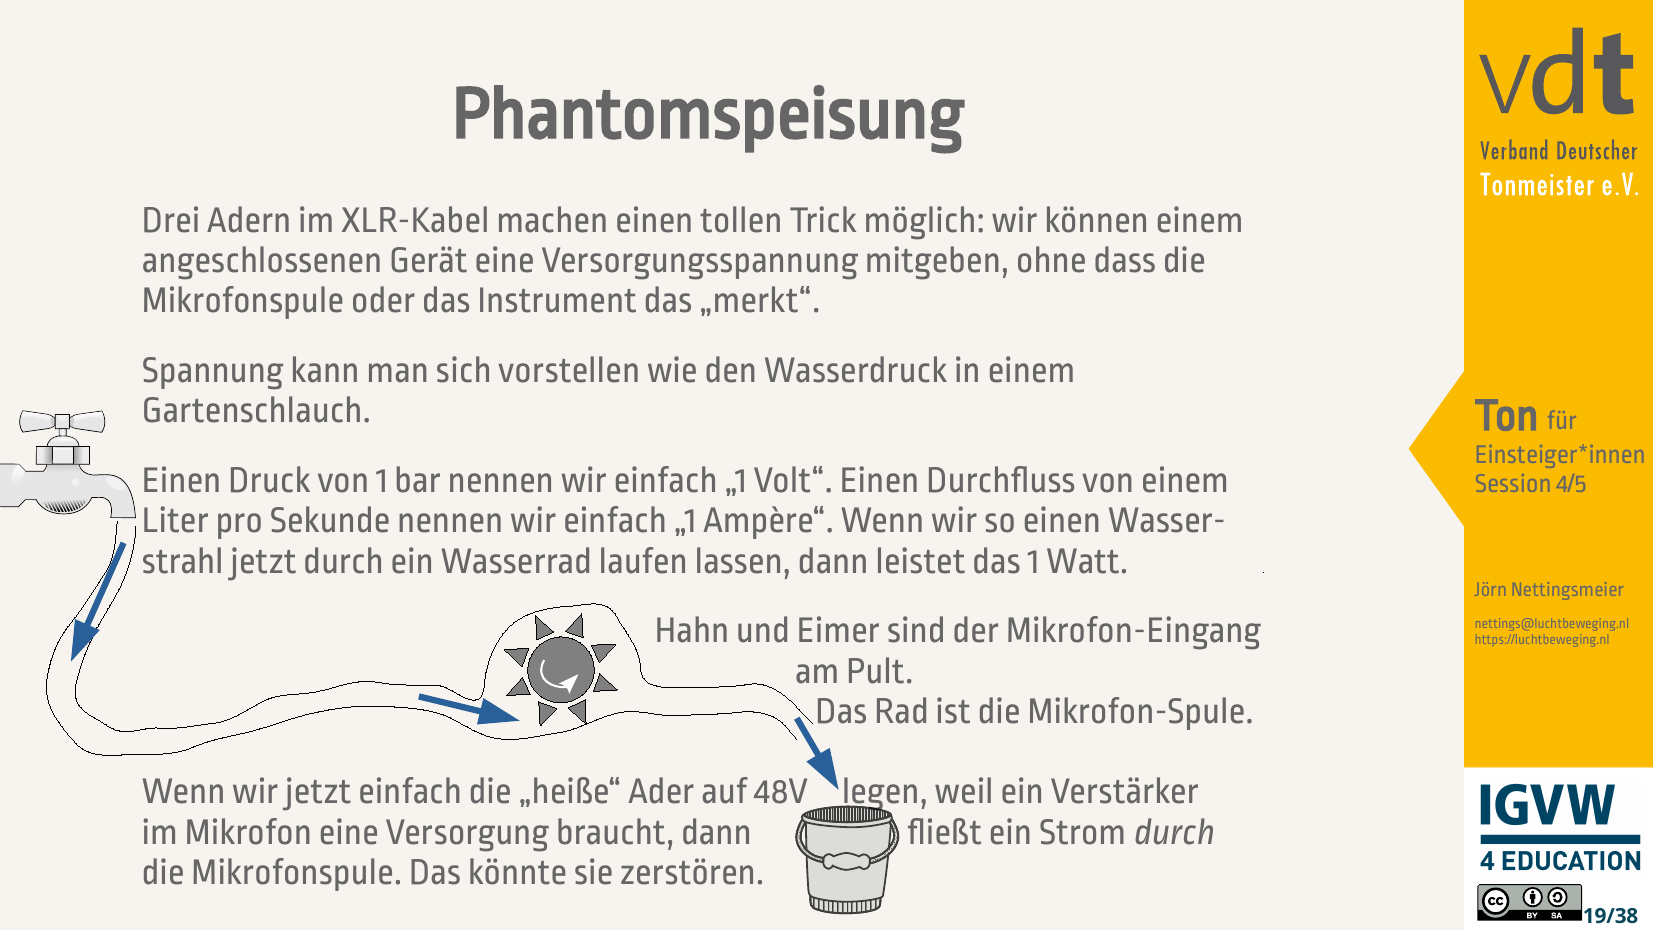

# Phantomspeisung
Drei Adern im XLR-Kabel machen einen tollen Trick möglich: wir können einem angeschlossenen Gerät eine Versorgungsspannung mitgeben, ohne dass die Mikrofonspule oder das Instrument das „merkt“.
Spannung kann man sich vorstellen wie den Wasserdruck in einem Gartenschlauch.
Einen Druck von 1 bar nennen wir einfach „1 Volt“. Einen Durchfluss von einem Liter pro Sekunde nennen wir einfach „1 Ampère“. Wenn wir so einen Wasser-
strahl jetzt durch ein Wasserrad laufen lassen, dann leistet das 1 Watt.
 Hahn und Eimer sind der Mikrofon-Eingang
 am Pult.
 Das Rad ist die Mikrofon-Spule.
Wenn wir jetzt einfach die „heiße“ Ader auf 48V legen, weil ein Verstärker
im Mikrofon eine Versorgung braucht, dann fließt ein Strom durch die Mikrofonspule. Das könnte sie zerstören.